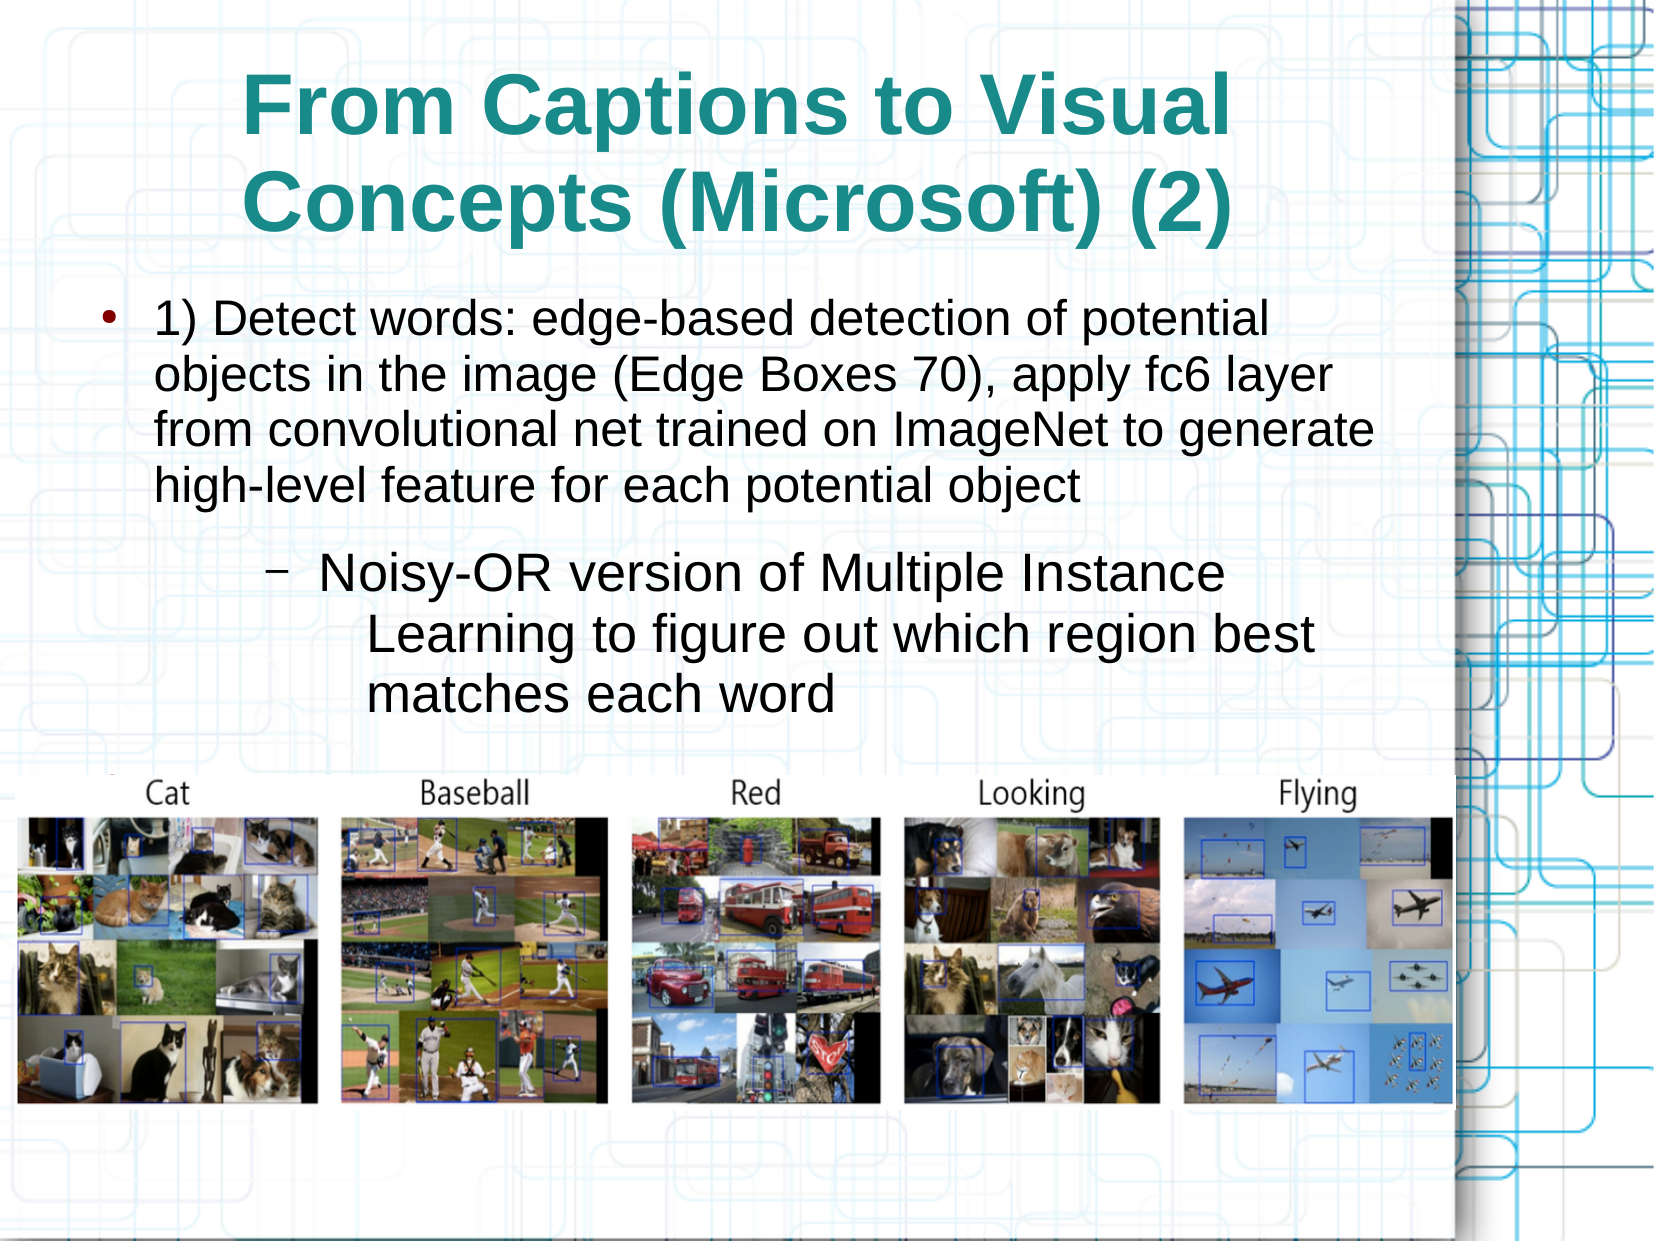

# From Captions to Visual Concepts (Microsoft) (2)
1) Detect words: edge-based detection of potential objects in the image (Edge Boxes 70), apply fc6 layer from convolutional net trained on ImageNet to generate high-level feature for each potential object
Noisy-OR version of Multiple Instance Learning to figure out which region best matches each word